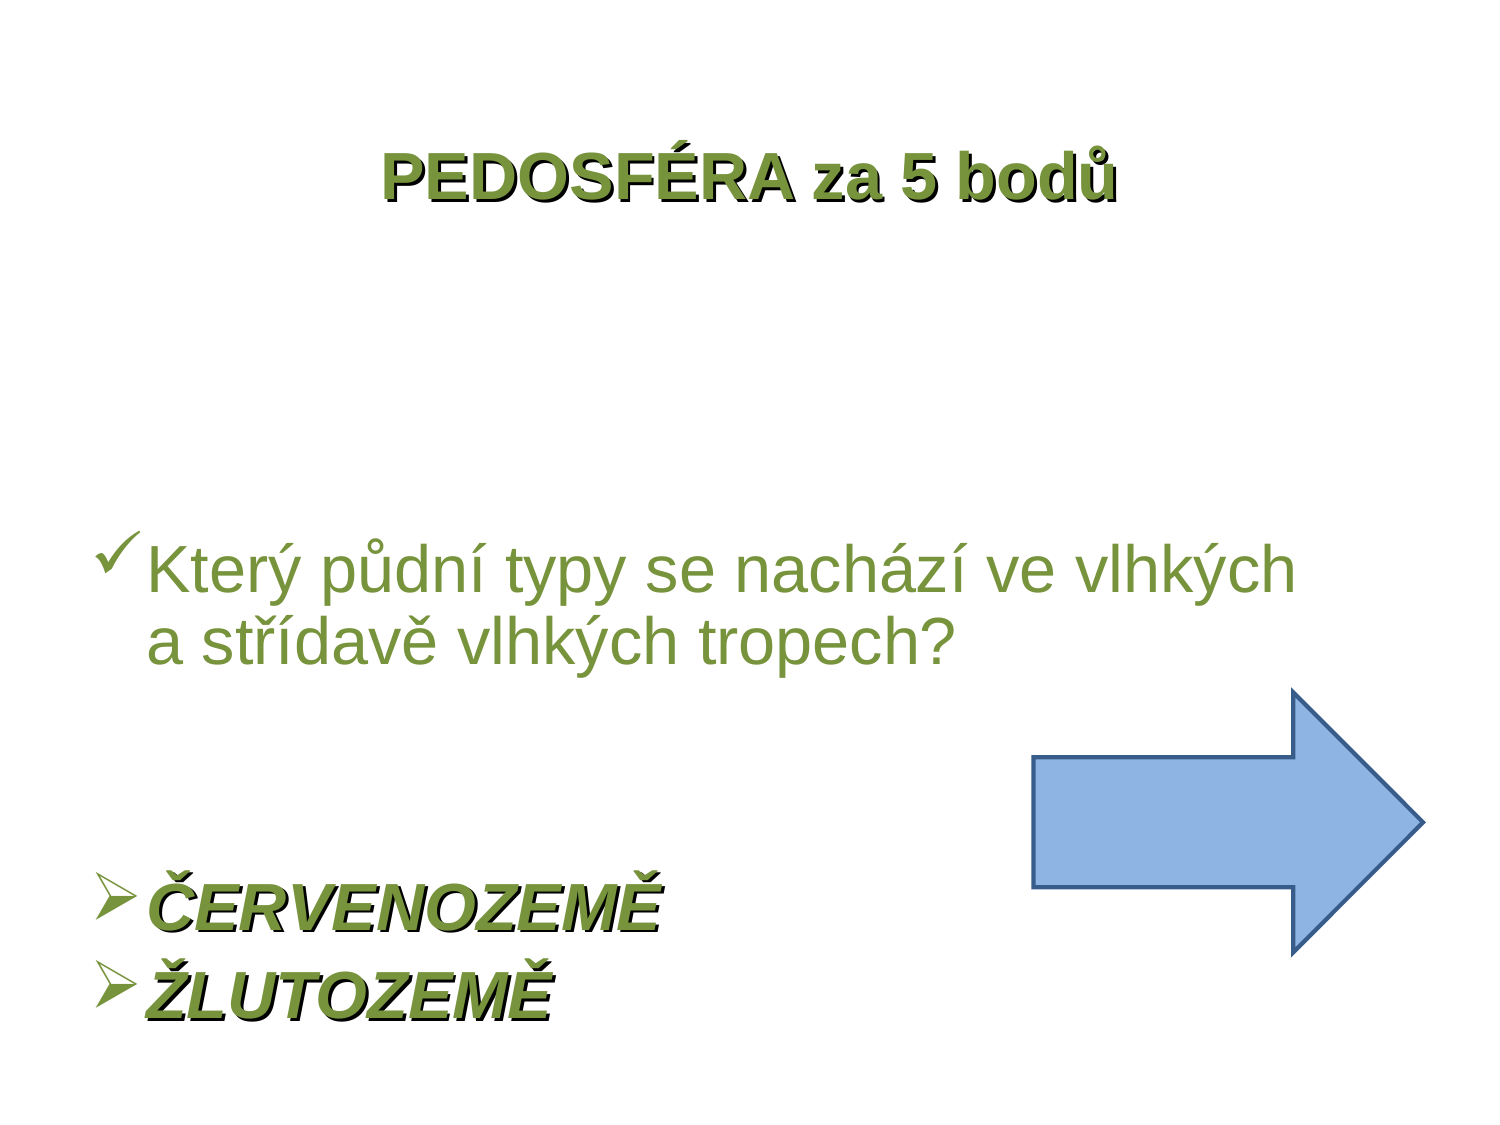

# PEDOSFÉRA za 5 bodů
Který půdní typy se nachází ve vlhkých
a střídavě vlhkých tropech?
ČERVENOZEMĚ
ŽLUTOZEMĚ